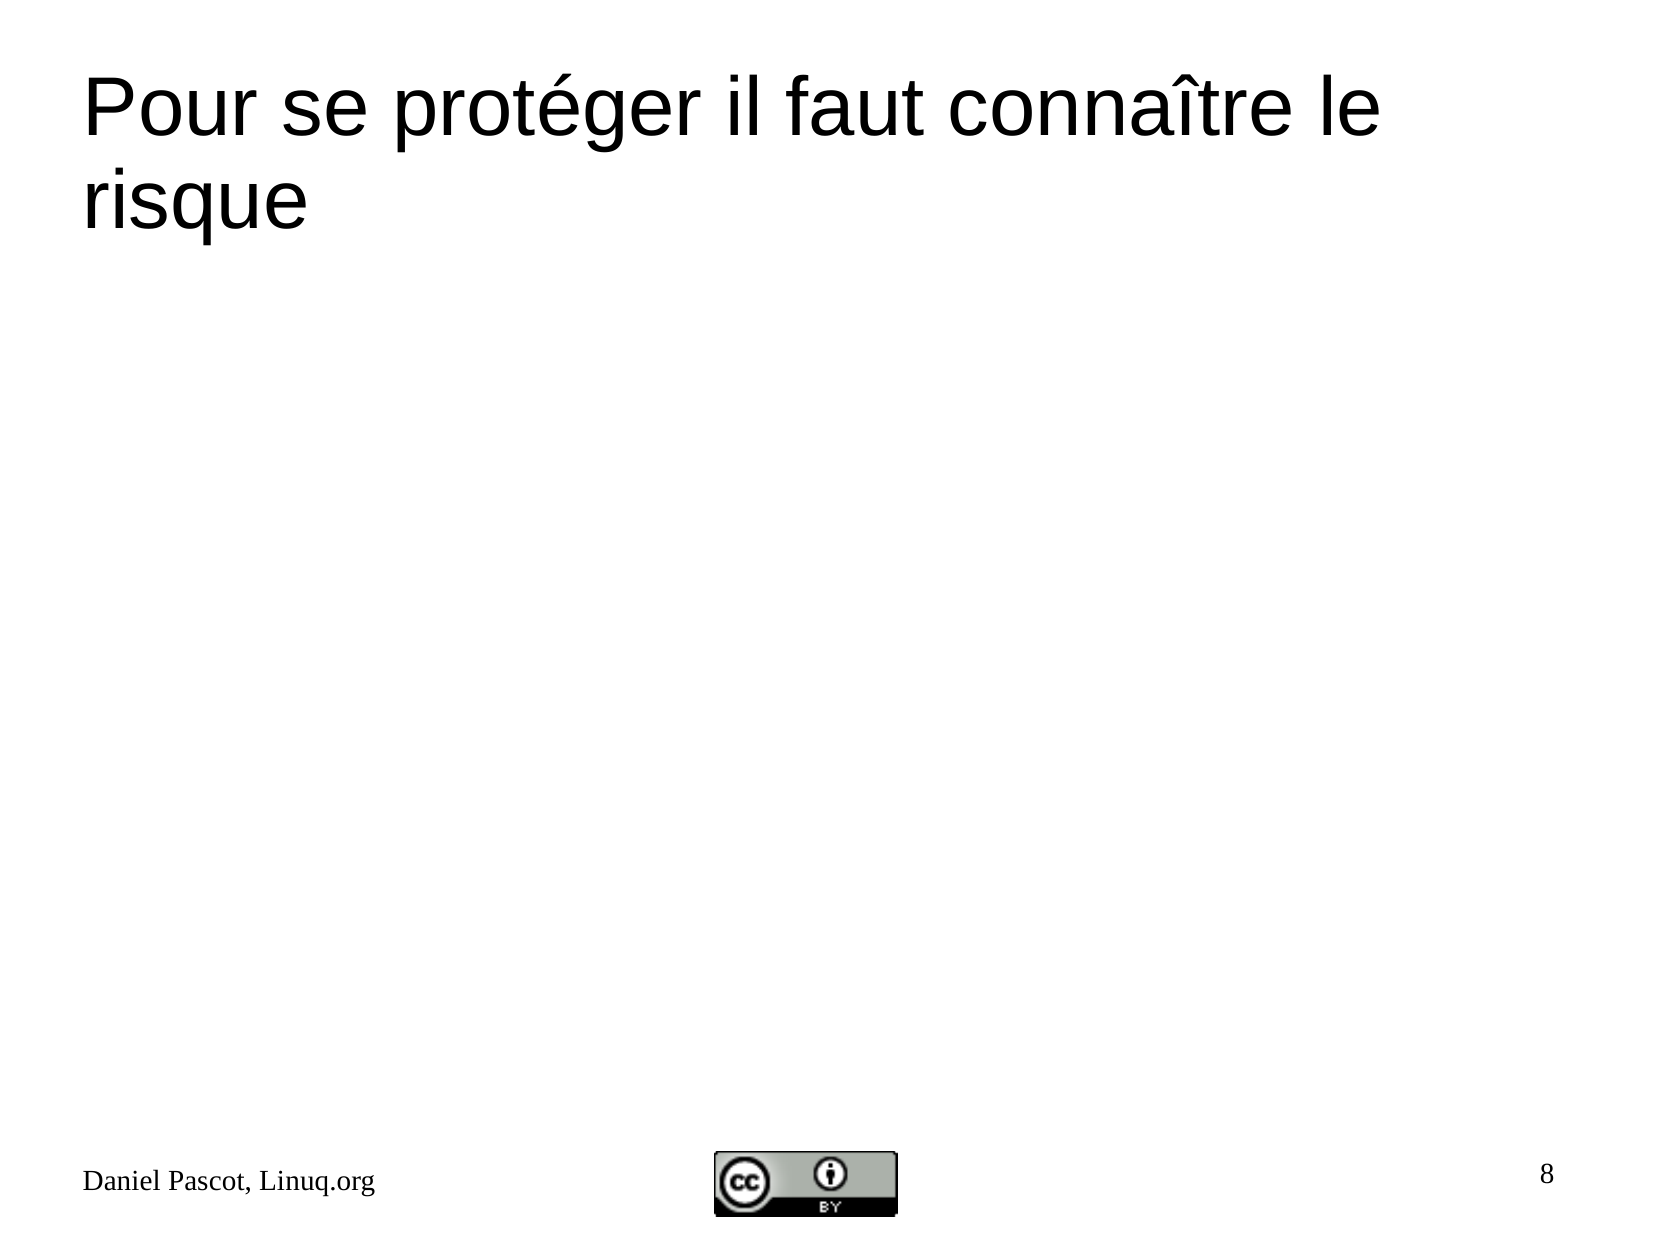

# Pour se protéger il faut connaître le risque
8
15-08- 2018